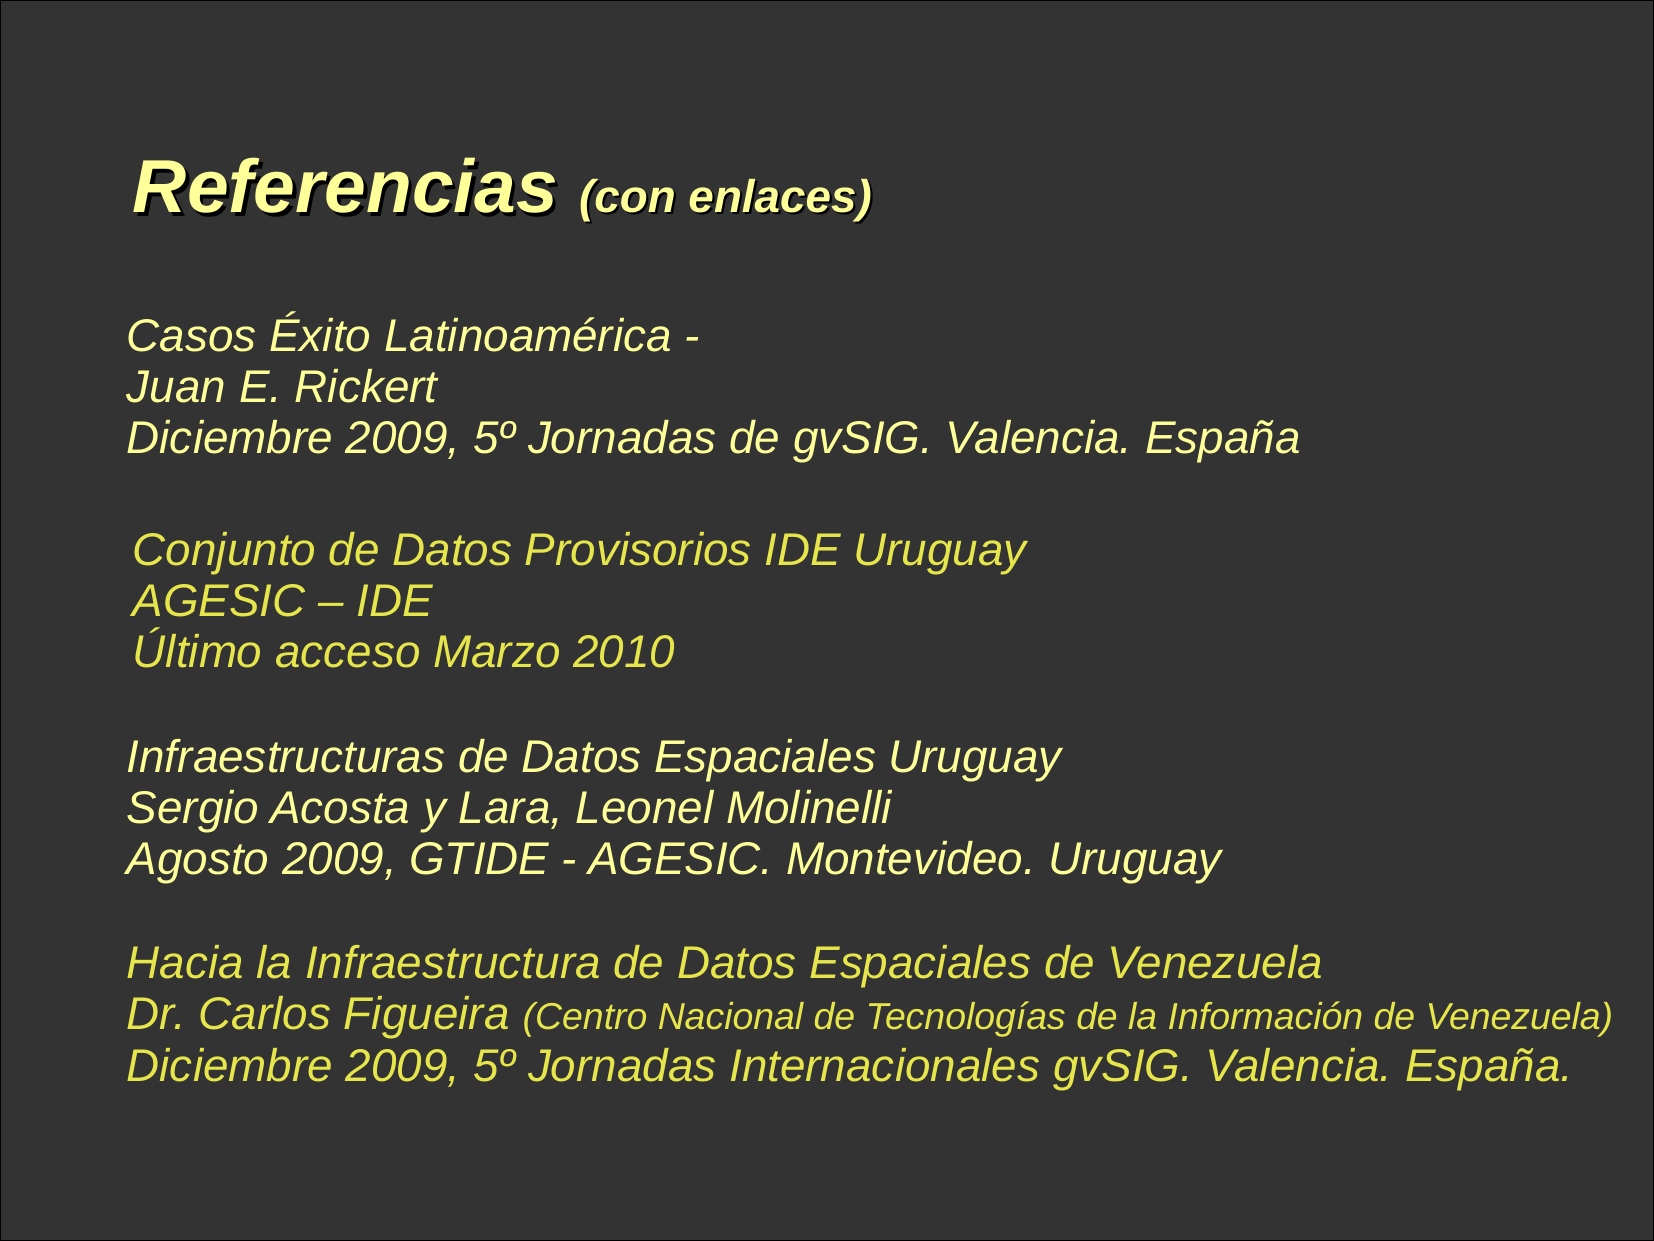

Referencias (con enlaces)
Casos Éxito Latinoamérica -
Juan E. Rickert
Diciembre 2009, 5º Jornadas de gvSIG. Valencia. España
Conjunto de Datos Provisorios IDE Uruguay
AGESIC – IDE
Último acceso Marzo 2010
Infraestructuras de Datos Espaciales Uruguay
Sergio Acosta y Lara, Leonel Molinelli
Agosto 2009, GTIDE - AGESIC. Montevideo. Uruguay
Hacia la Infraestructura de Datos Espaciales de Venezuela
Dr. Carlos Figueira (Centro Nacional de Tecnologías de la Información de Venezuela)
Diciembre 2009, 5º Jornadas Internacionales gvSIG. Valencia. España.